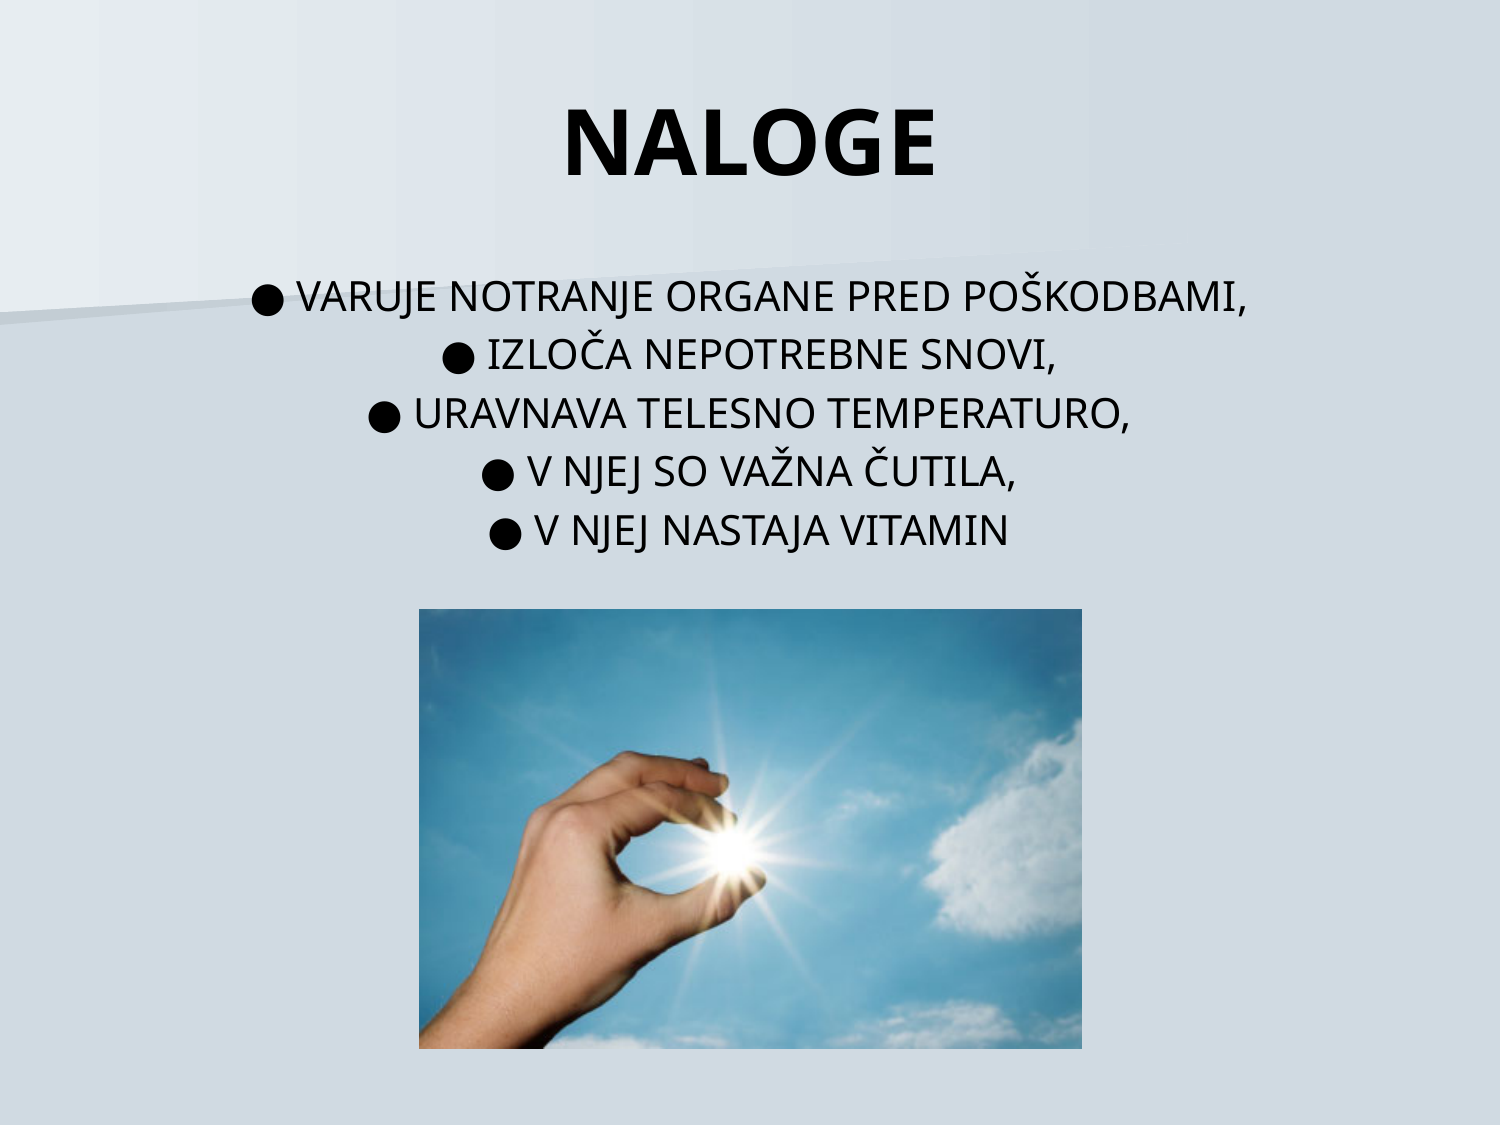

# NALOGE
● VARUJE NOTRANJE ORGANE PRED POŠKODBAMI,
● IZLOČA NEPOTREBNE SNOVI,
● URAVNAVA TELESNO TEMPERATURO,
● V NJEJ SO VAŽNA ČUTILA,
● V NJEJ NASTAJA VITAMIN